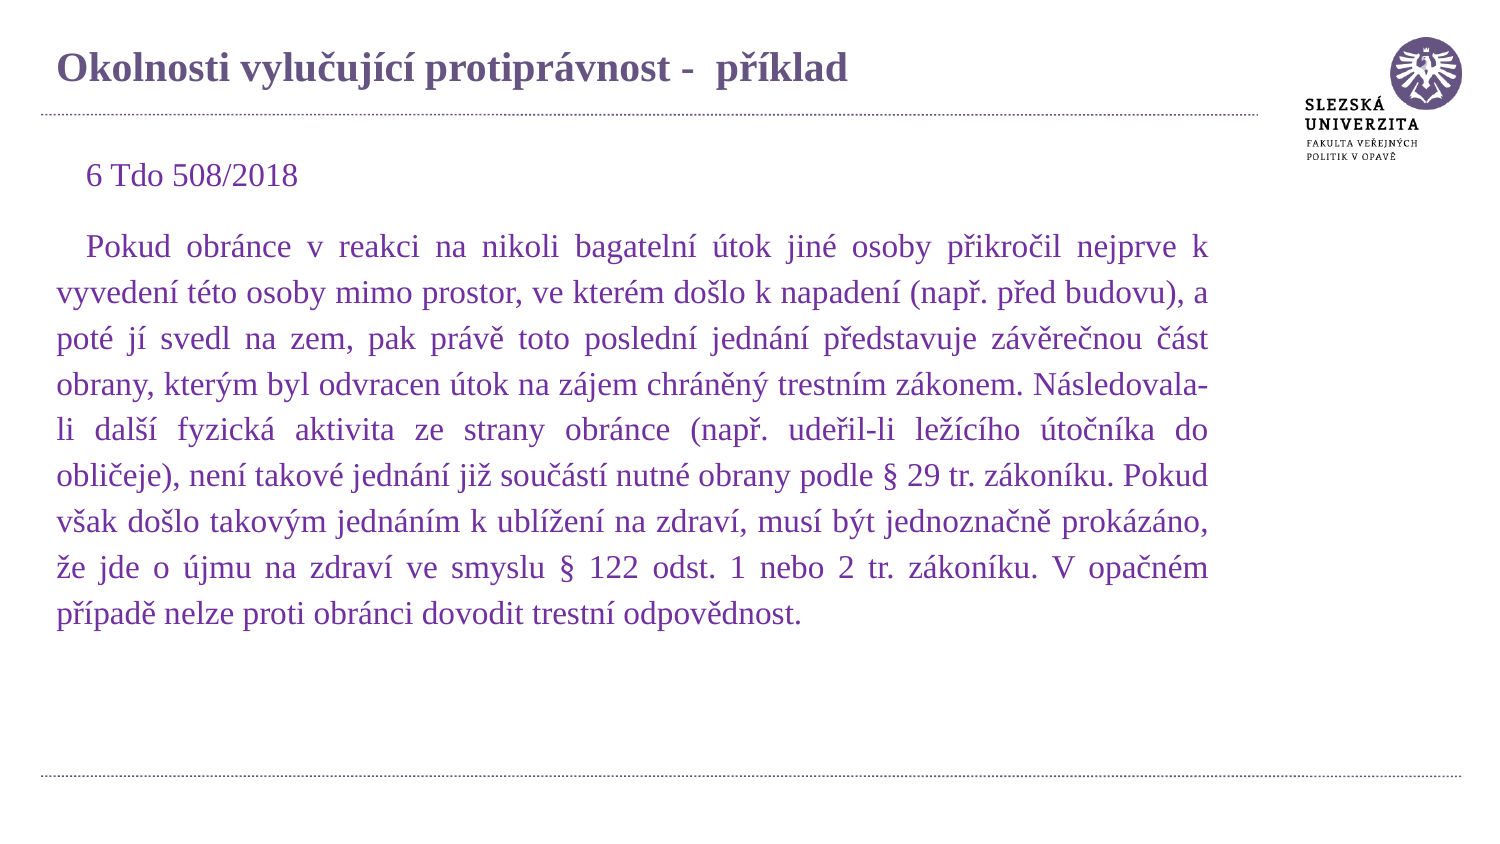

# Okolnosti vylučující protiprávnost - příklad
6 Tdo 508/2018
Pokud obránce v reakci na nikoli bagatelní útok jiné osoby přikročil nejprve k vyvedení této osoby mimo prostor, ve kterém došlo k napadení (např. před budovu), a poté jí svedl na zem, pak právě toto poslední jednání představuje závěrečnou část obrany, kterým byl odvracen útok na zájem chráněný trestním zákonem. Následovala-li další fyzická aktivita ze strany obránce (např. udeřil-li ležícího útočníka do obličeje), není takové jednání již součástí nutné obrany podle § 29 tr. zákoníku. Pokud však došlo takovým jednáním k ublížení na zdraví, musí být jednoznačně prokázáno, že jde o újmu na zdraví ve smyslu § 122 odst. 1 nebo 2 tr. zákoníku. V opačném případě nelze proti obránci dovodit trestní odpovědnost.